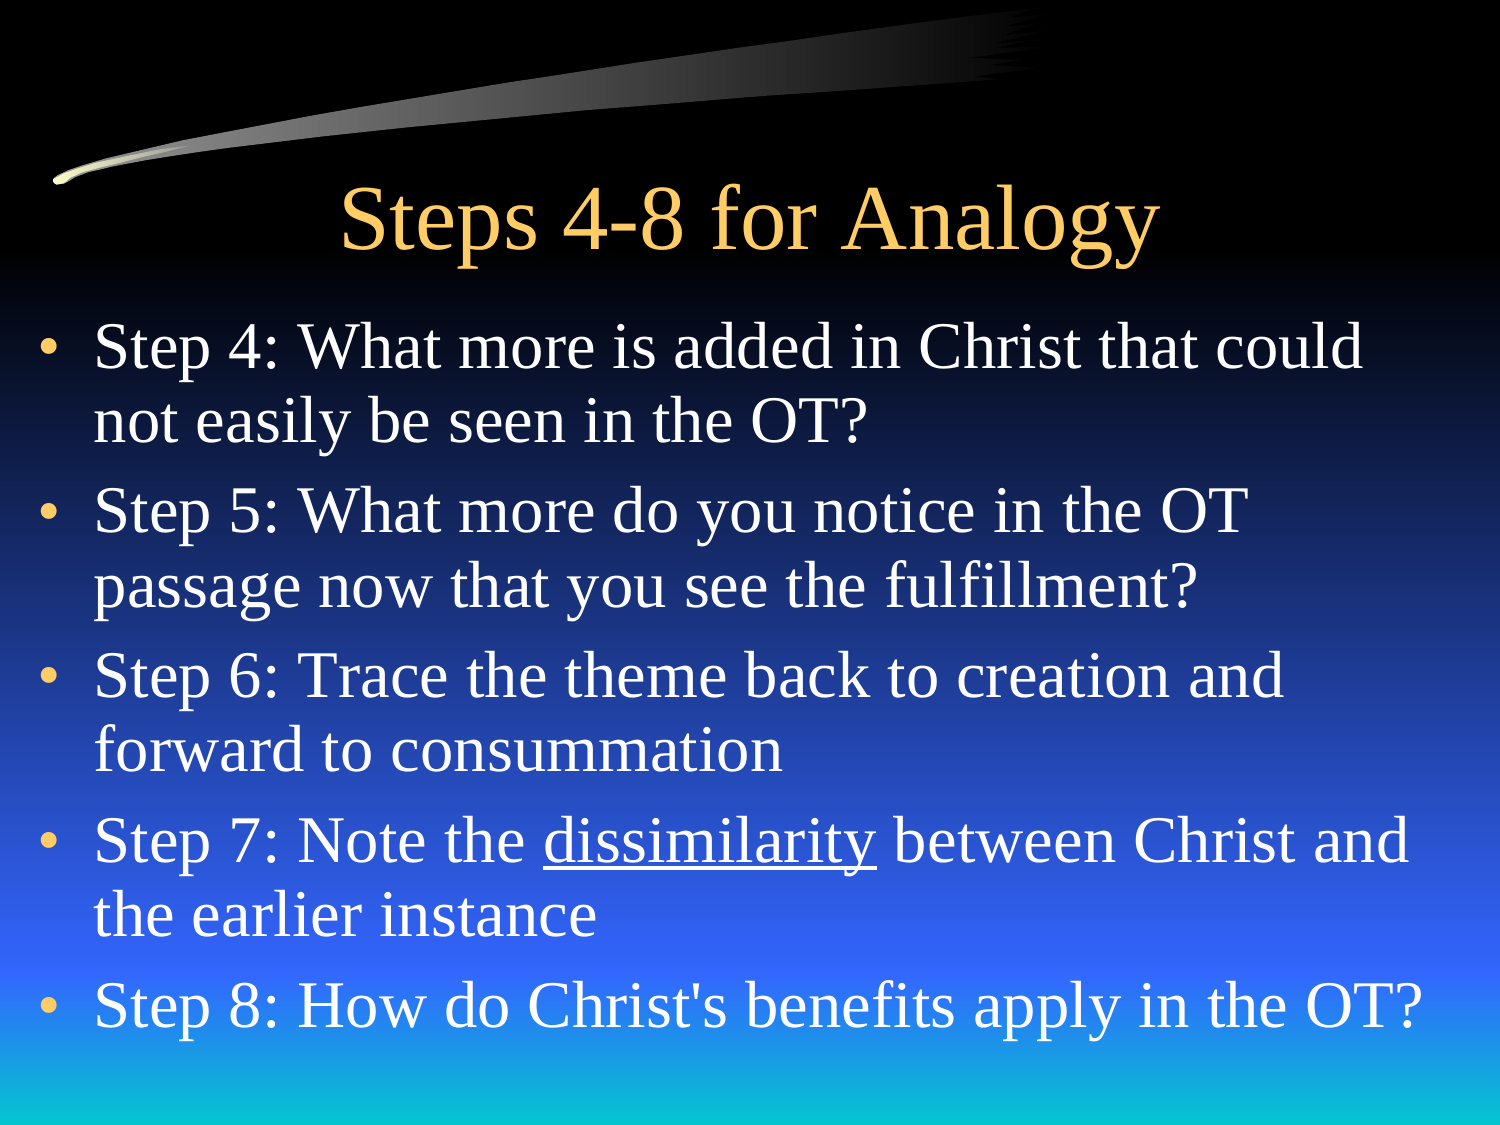

# Steps 4-8 for Analogy
Step 4: What more is added in Christ that could not easily be seen in the OT?
Step 5: What more do you notice in the OT passage now that you see the fulfillment?
Step 6: Trace the theme back to creation and forward to consummation
Step 7: Note the dissimilarity between Christ and the earlier instance
Step 8: How do Christ's benefits apply in the OT?